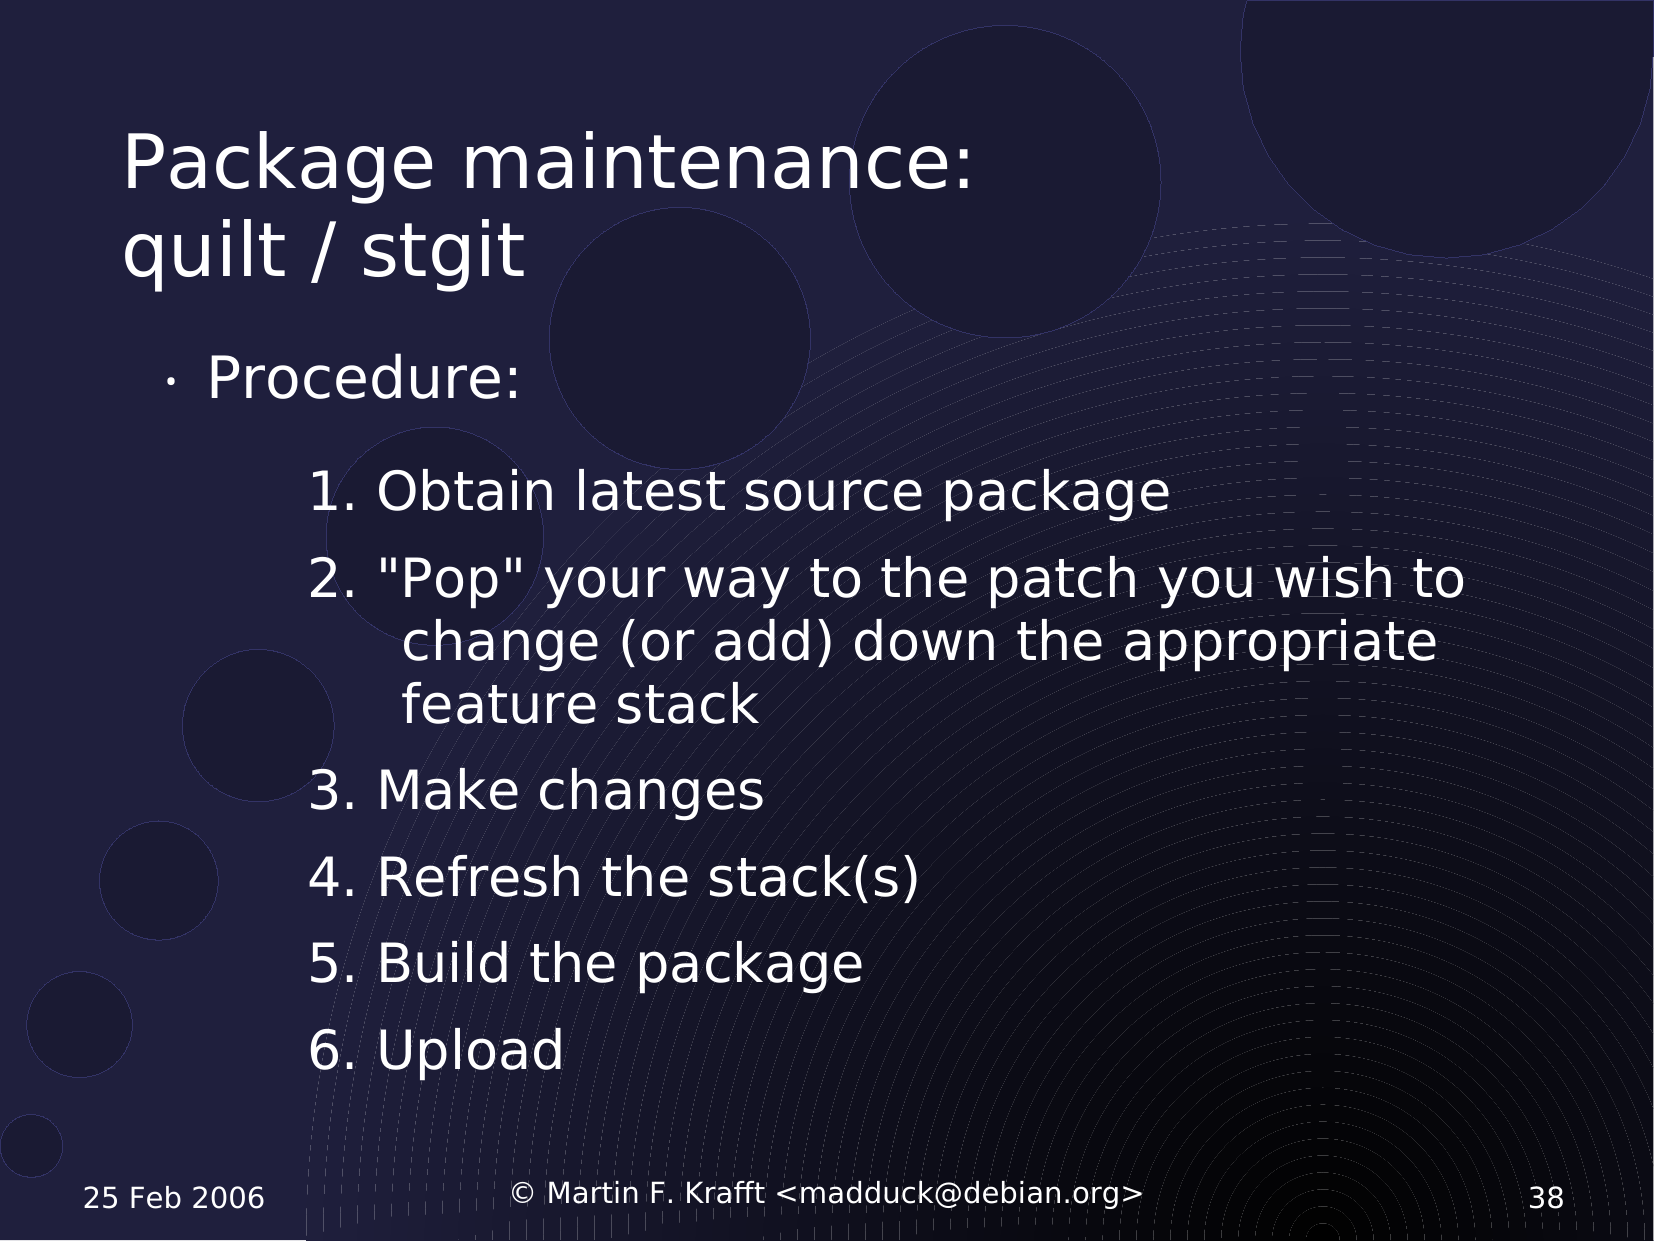

# Package maintenance: quilt / stgit
Procedure:
 Obtain latest source package
 "Pop" your way to the patch you wish to change (or add) down the appropriate feature stack
 Make changes
 Refresh the stack(s)
 Build the package
 Upload
© Martin F. Krafft <madduck@debian.org>
25 Feb 2006
38